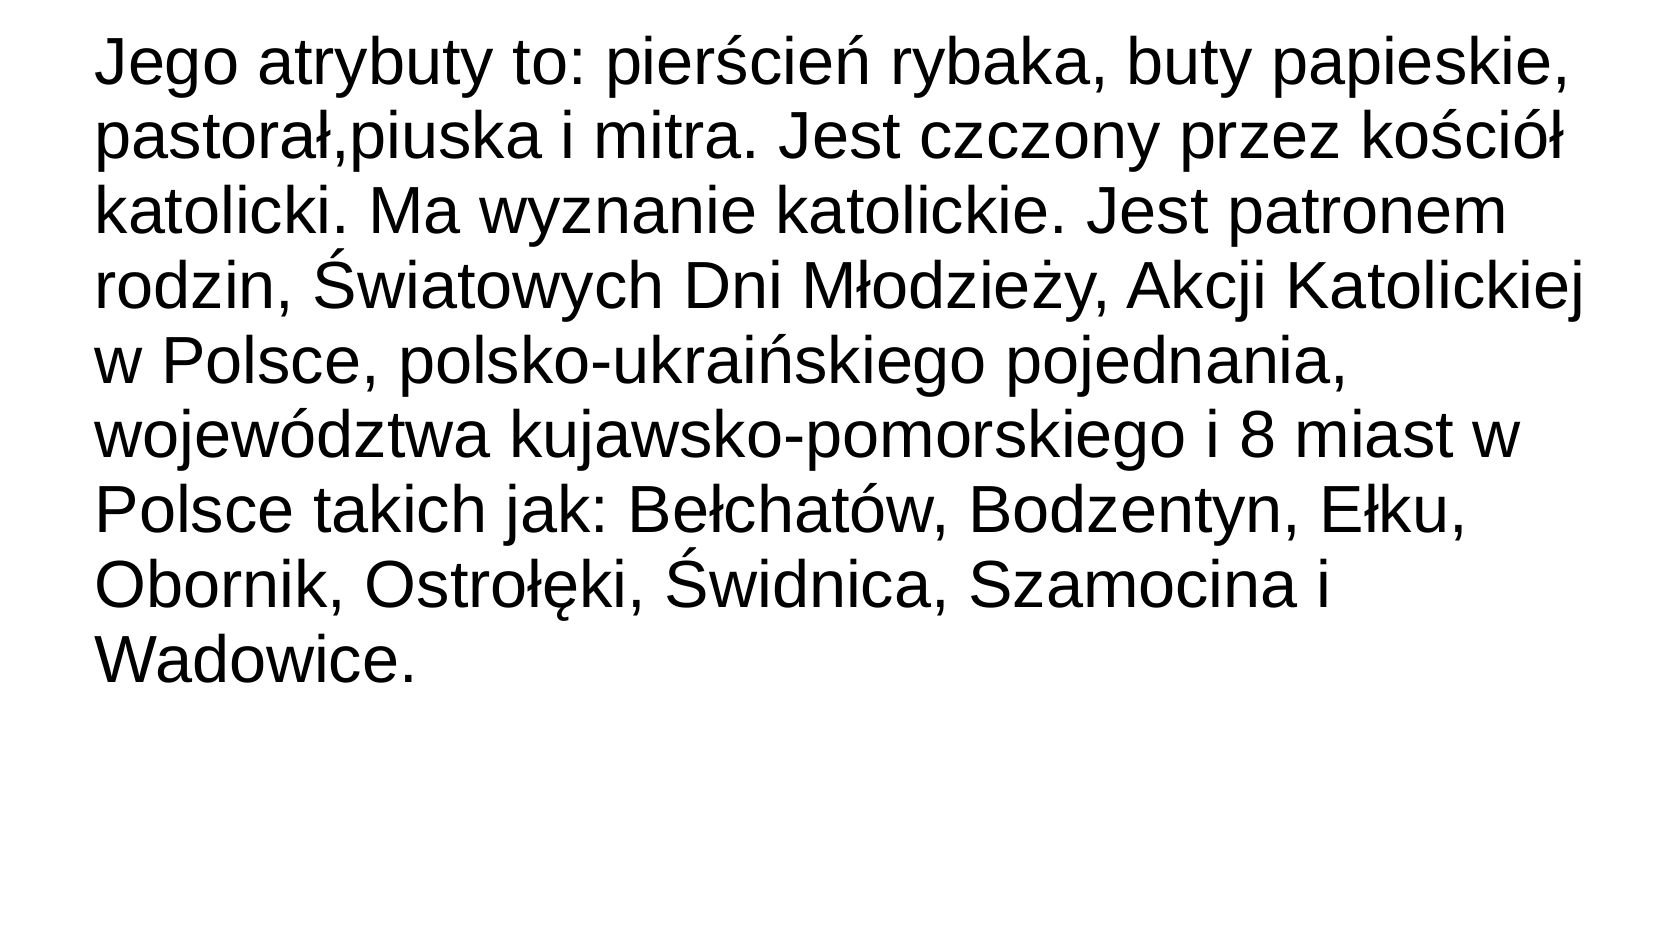

#
Jego atrybuty to: pierścień rybaka, buty papieskie, pastorał,piuska i mitra. Jest czczony przez kościół katolicki. Ma wyznanie katolickie. Jest patronem rodzin, Światowych Dni Młodzieży, Akcji Katolickiej w Polsce, polsko-ukraińskiego pojednania, województwa kujawsko-pomorskiego i 8 miast w Polsce takich jak: Bełchatów, Bodzentyn, Ełku, Obornik, Ostrołęki, Świdnica, Szamocina i Wadowice.